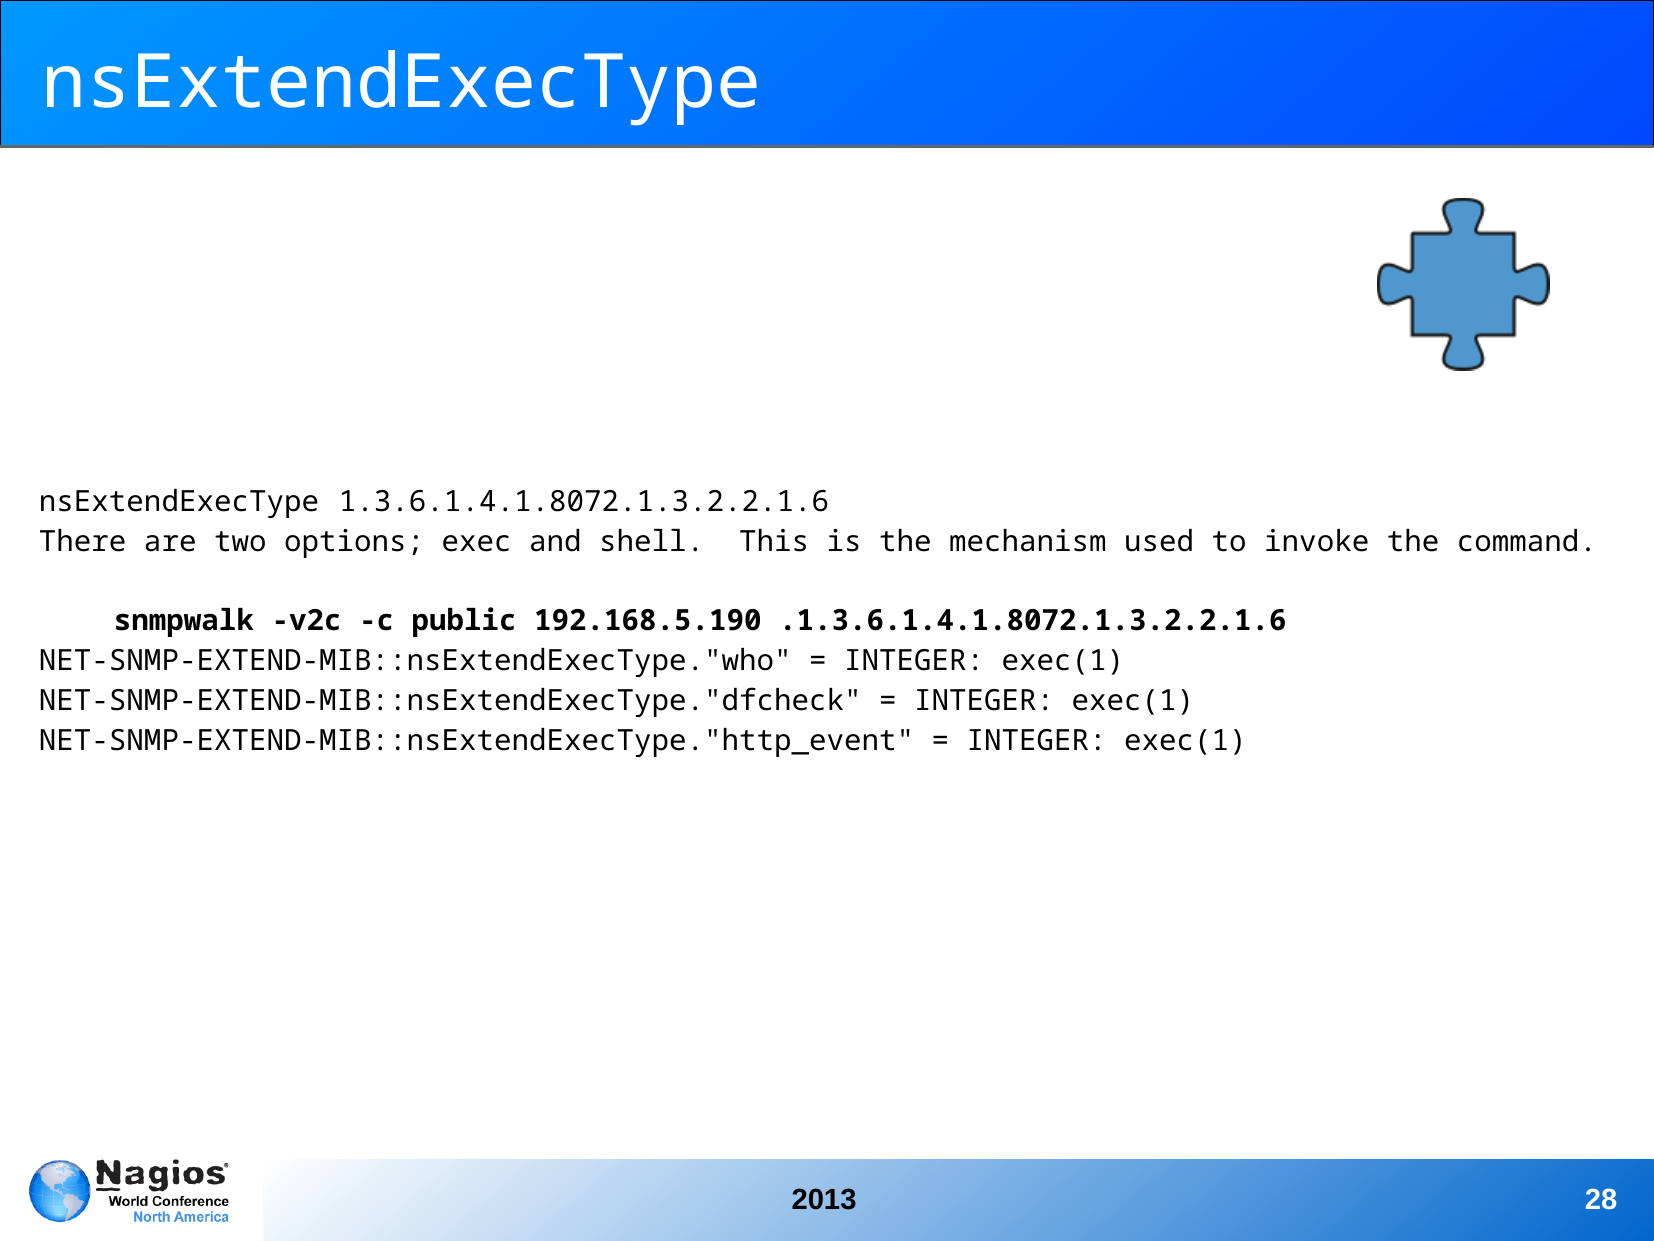

# nsExtendExecType
nsExtendExecType 	1.3.6.1.4.1.8072.1.3.2.2.1.6
There are two options; exec and shell. This is the mechanism used to invoke the command.
	snmpwalk -v2c -c public 192.168.5.190 .1.3.6.1.4.1.8072.1.3.2.2.1.6
NET-SNMP-EXTEND-MIB::nsExtendExecType."who" = INTEGER: exec(1)
NET-SNMP-EXTEND-MIB::nsExtendExecType."dfcheck" = INTEGER: exec(1)
NET-SNMP-EXTEND-MIB::nsExtendExecType."http_event" = INTEGER: exec(1)
2011
28